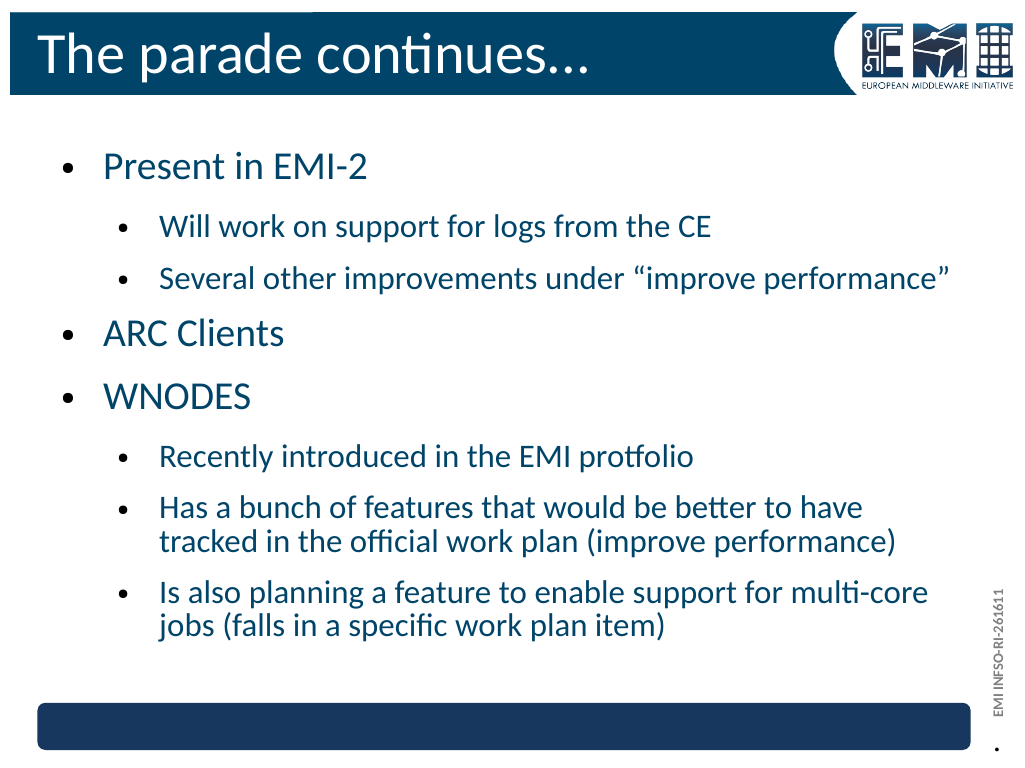

# The parade continues...
Present in EMI-2
Will work on support for logs from the CE
Several other improvements under “improve performance”
ARC Clients
WNODES
Recently introduced in the EMI protfolio
Has a bunch of features that would be better to have tracked in the official work plan (improve performance)
Is also planning a feature to enable support for multi-core jobs (falls in a specific work plan item)